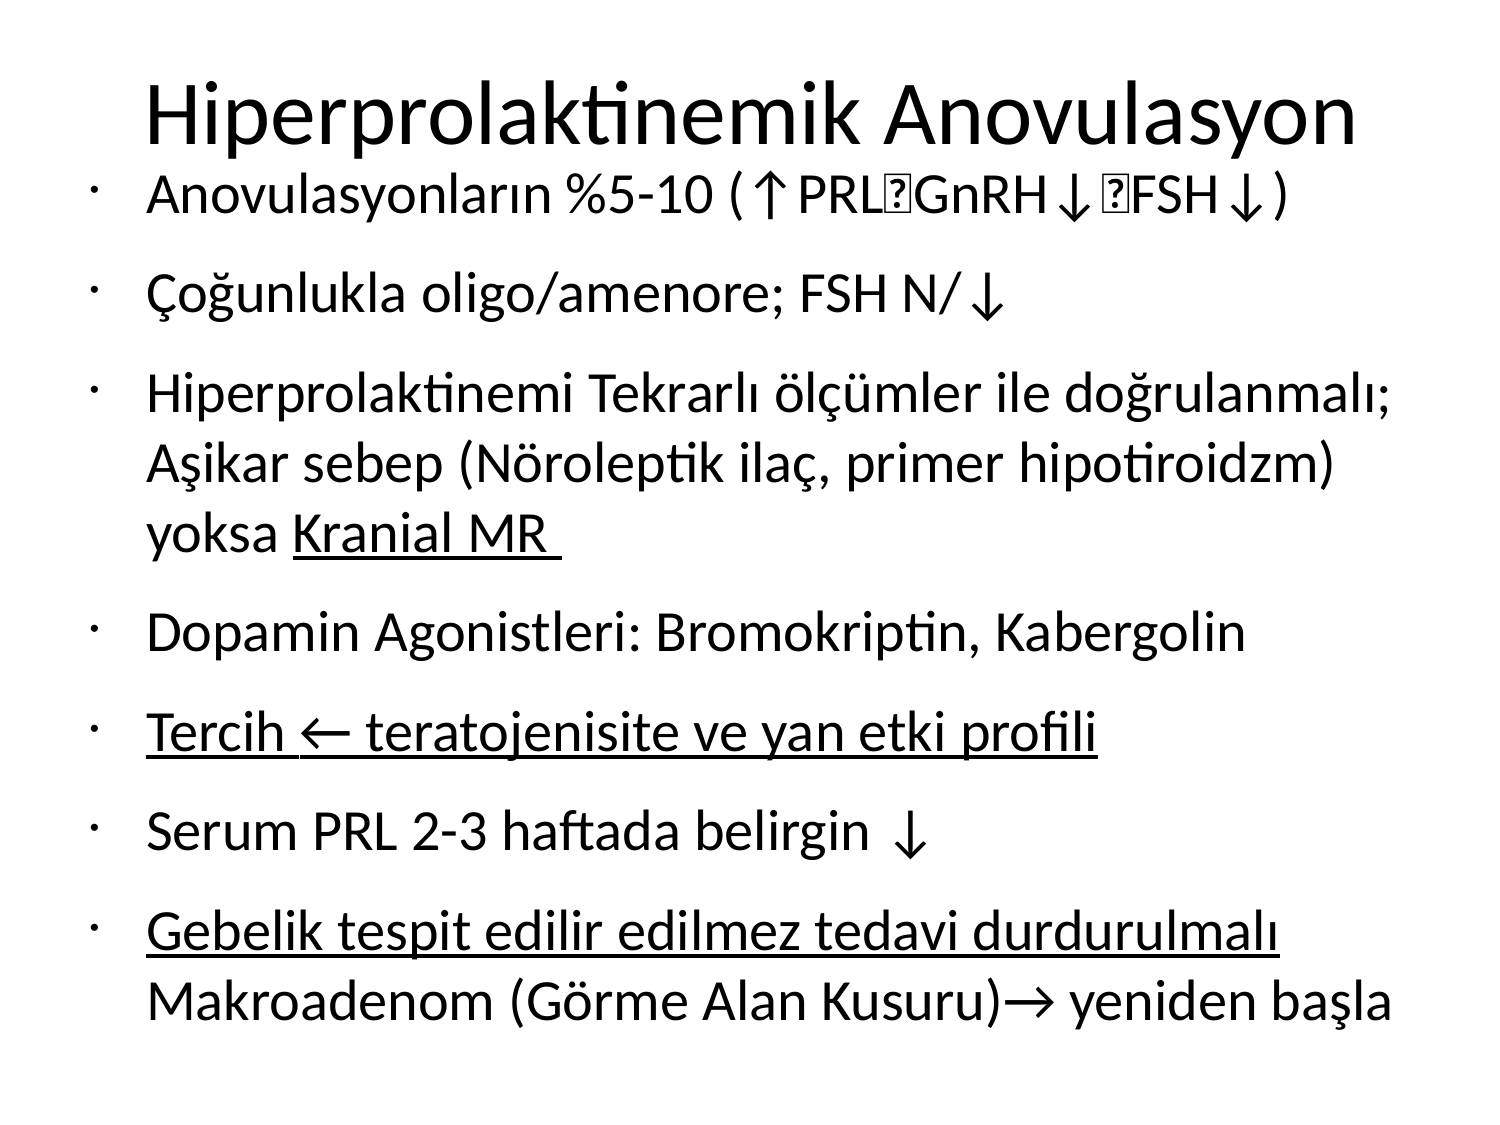

# Hiperprolaktinemik Anovulasyon
Anovulasyonların %5-10 (↑PRLGnRH↓FSH↓)
Çoğunlukla oligo/amenore; FSH N/↓
Hiperprolaktinemi Tekrarlı ölçümler ile doğrulanmalı; Aşikar sebep (Nöroleptik ilaç, primer hipotiroidzm) yoksa Kranial MR
Dopamin Agonistleri: Bromokriptin, Kabergolin
Tercih ← teratojenisite ve yan etki profili
Serum PRL 2-3 haftada belirgin ↓
Gebelik tespit edilir edilmez tedavi durdurulmalı Makroadenom (Görme Alan Kusuru)→ yeniden başla